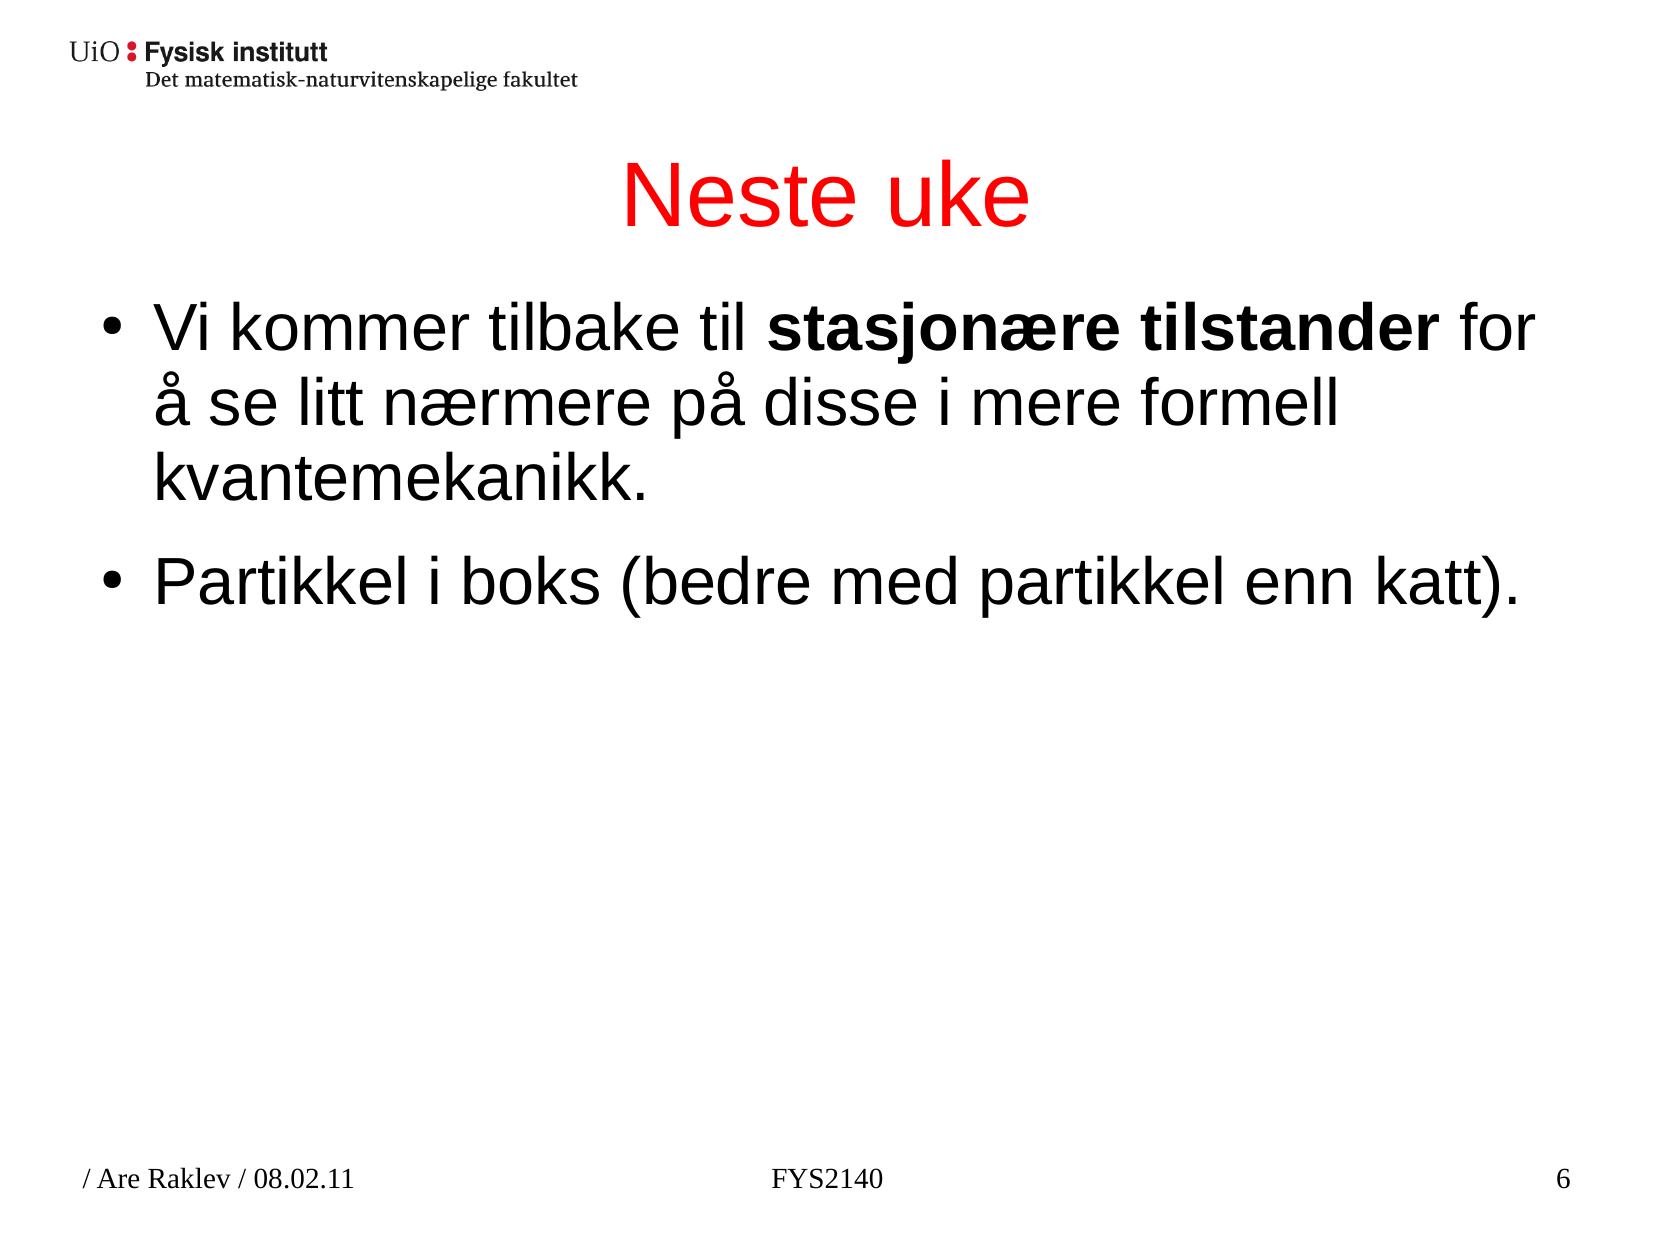

# Neste uke
Vi kommer tilbake til stasjonære tilstander for å se litt nærmere på disse i mere formell kvantemekanikk.
Partikkel i boks (bedre med partikkel enn katt).
/ Are Raklev / 08.02.11
FYS2140
6